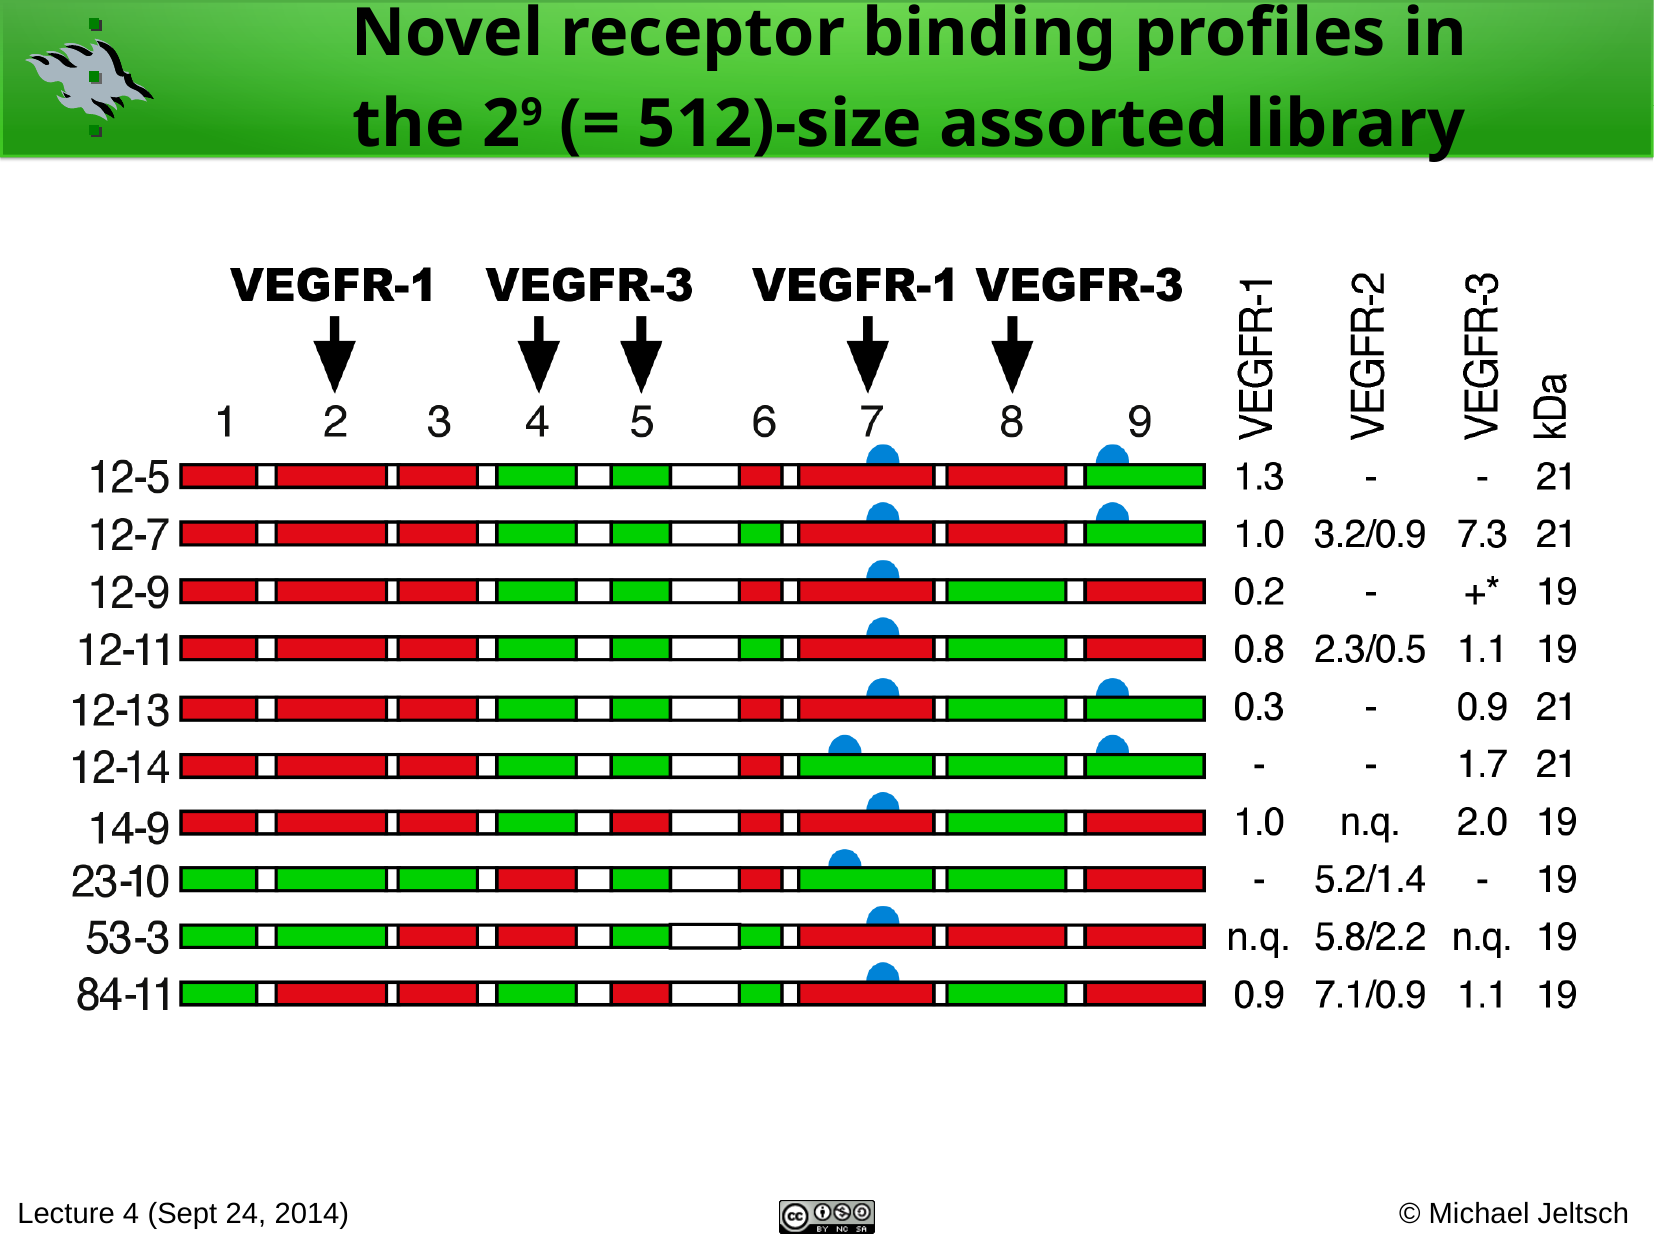

# Novel receptor binding profiles in the 29 (= 512)-size assorted library